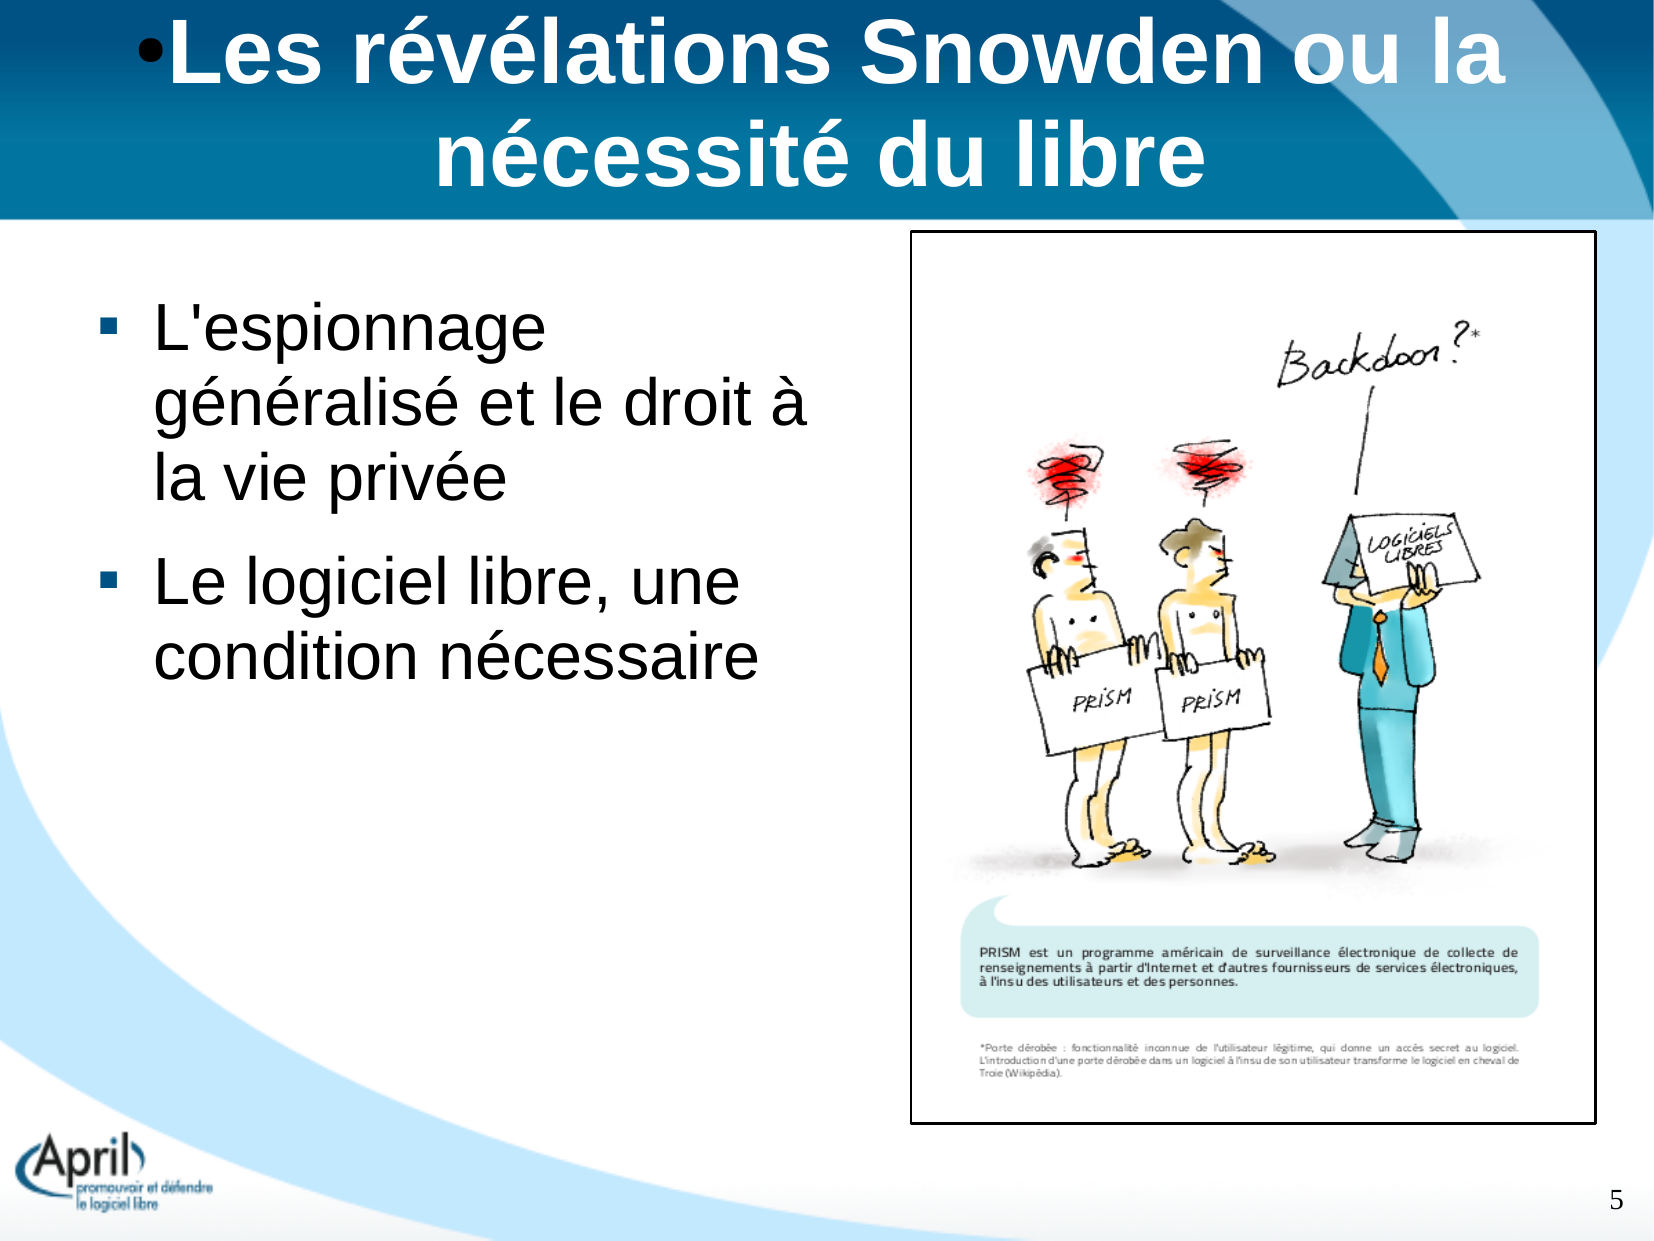

Les révélations Snowden ou la nécessité du libre
# L'espionnage généralisé et le droit à la vie privée
Le logiciel libre, une condition nécessaire
5